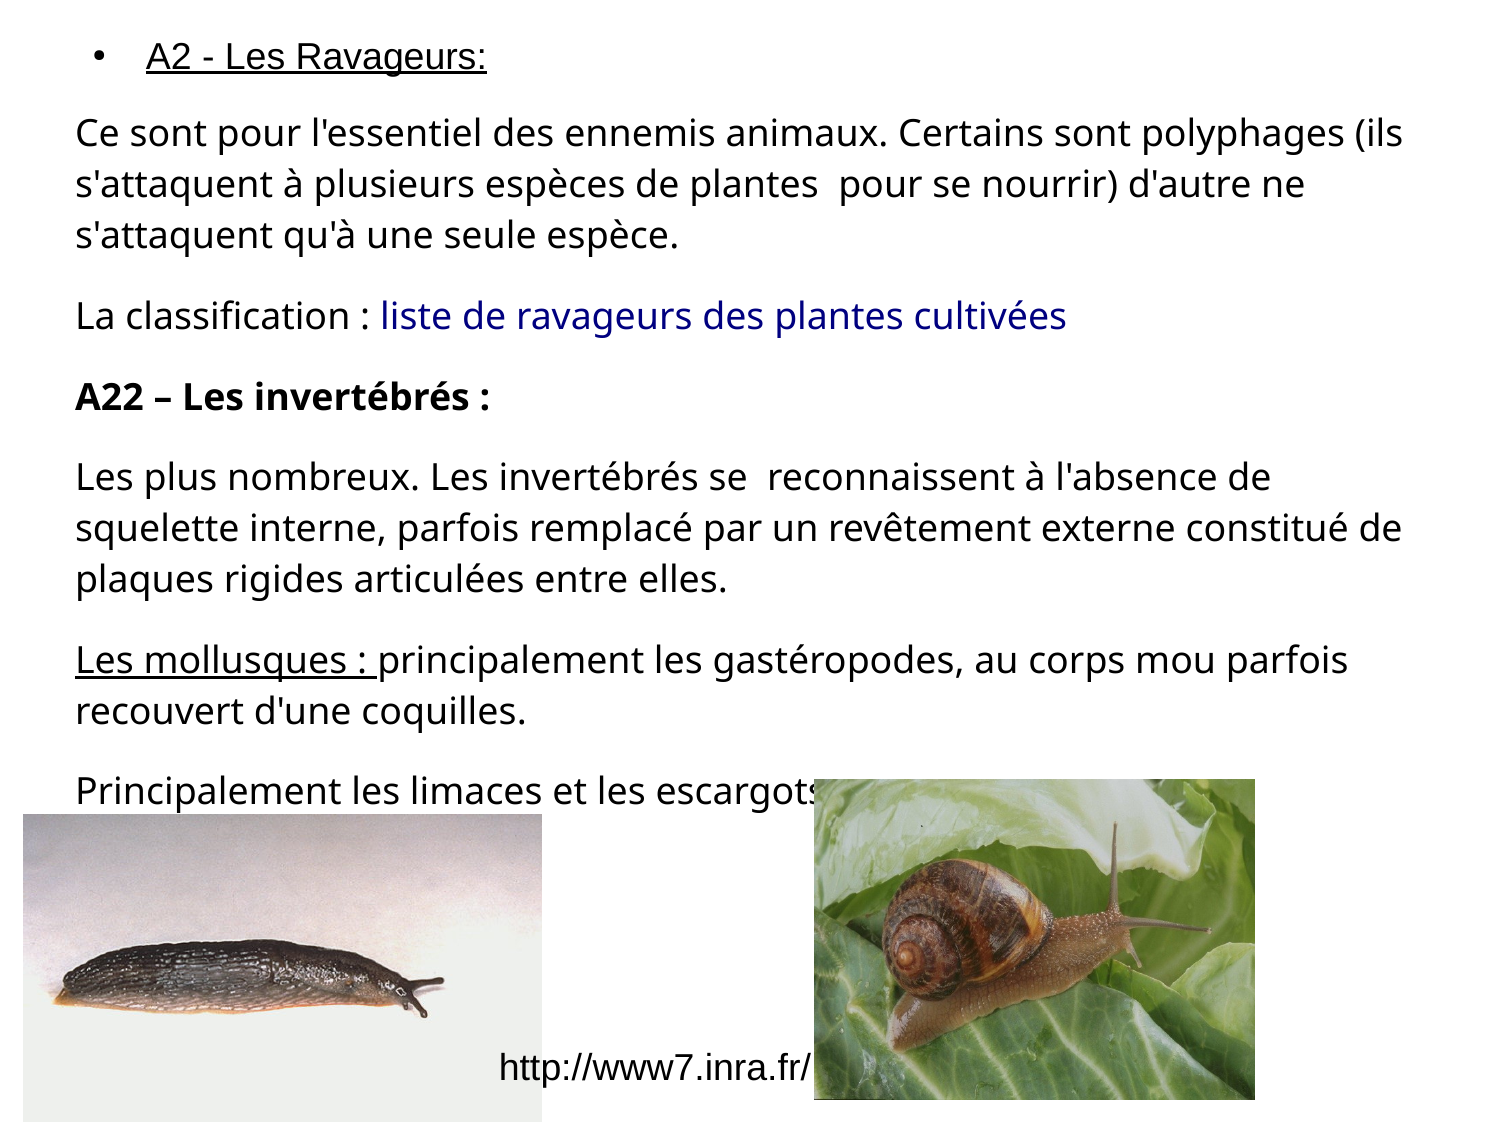

# A2 - Les Ravageurs:
Ce sont pour l'essentiel des ennemis animaux. Certains sont polyphages (ils s'attaquent à plusieurs espèces de plantes pour se nourrir) d'autre ne s'attaquent qu'à une seule espèce.
La classification : liste de ravageurs des plantes cultivées
A22 – Les invertébrés :
Les plus nombreux. Les invertébrés se reconnaissent à l'absence de squelette interne, parfois remplacé par un revêtement externe constitué de plaques rigides articulées entre elles.
Les mollusques : principalement les gastéropodes, au corps mou parfois recouvert d'une coquilles.
Principalement les limaces et les escargots.
http://www7.inra.fr/